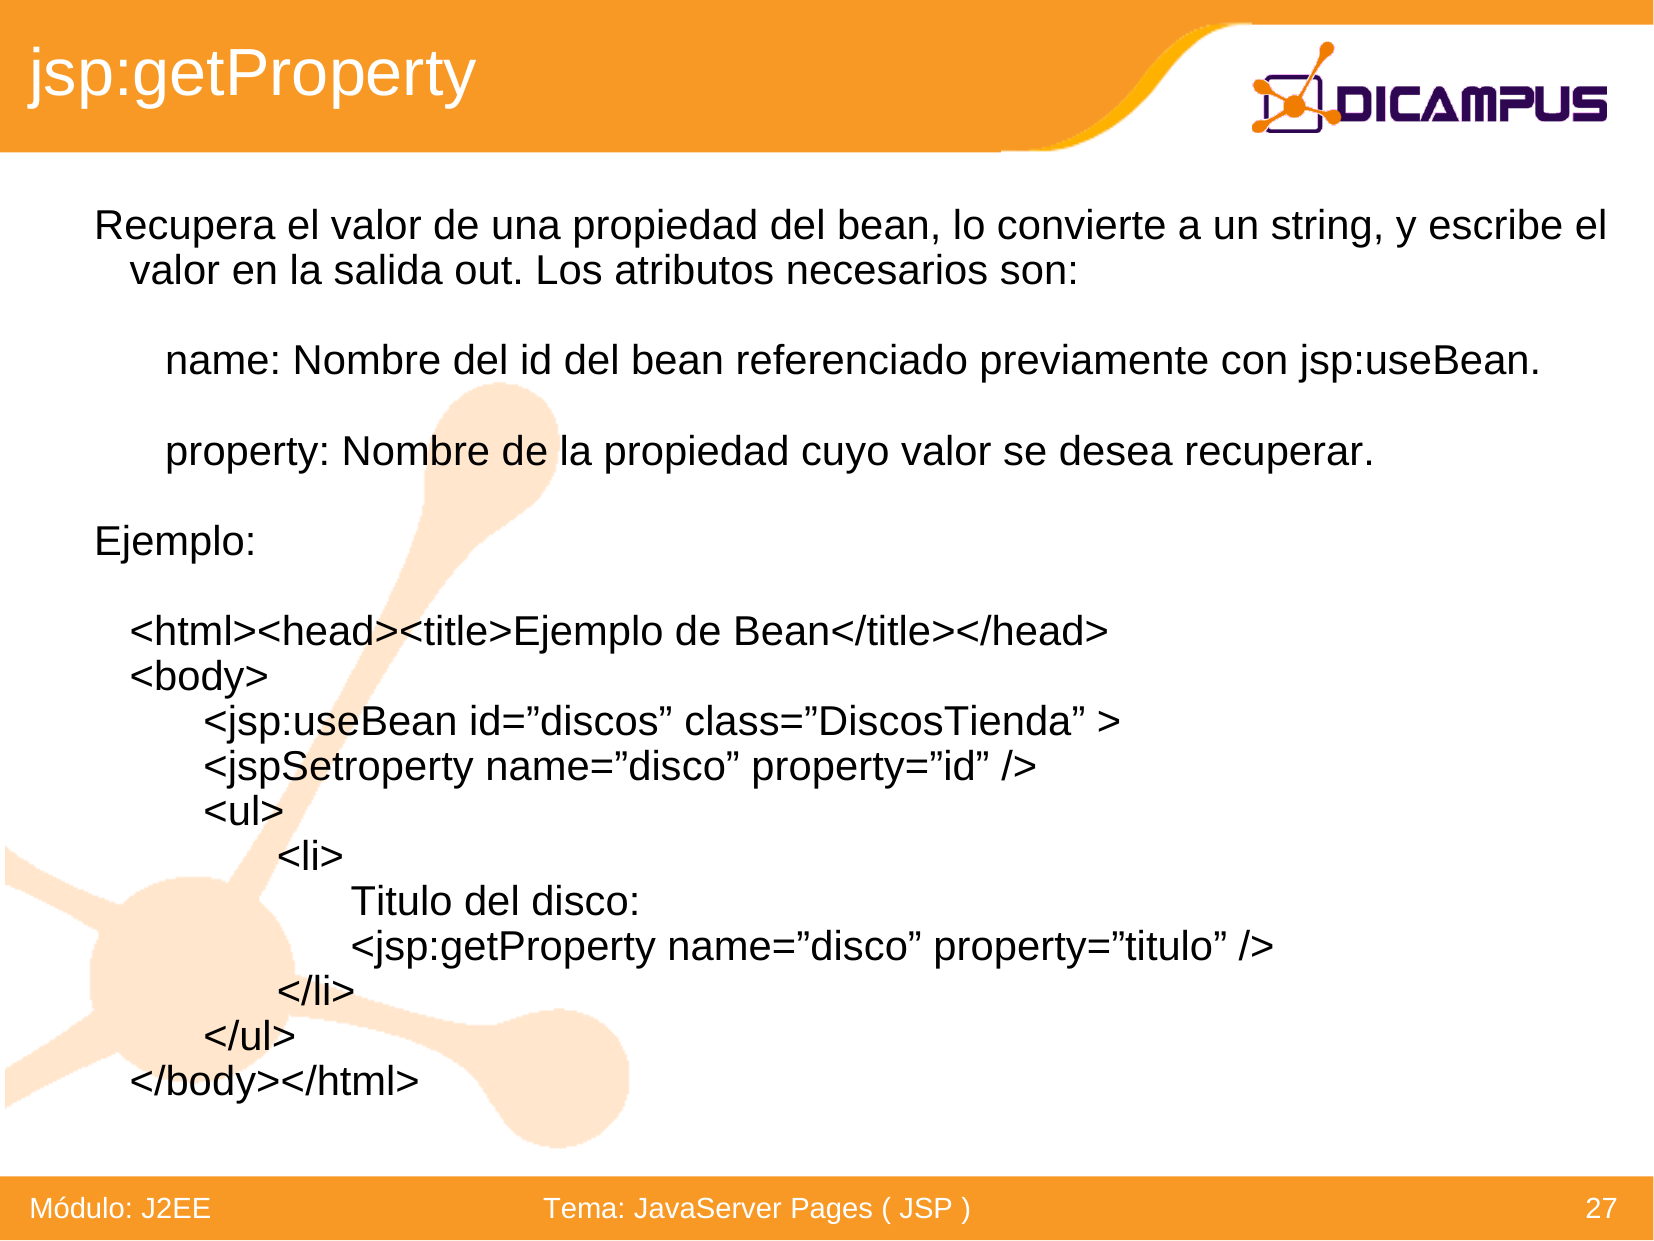

jsp:getProperty
Recupera el valor de una propiedad del bean, lo convierte a un string, y escribe el valor en la salida out. Los atributos necesarios son:
name: Nombre del id del bean referenciado previamente con jsp:useBean.
property: Nombre de la propiedad cuyo valor se desea recuperar.
Ejemplo:
	<html><head><title>Ejemplo de Bean</title></head>
	<body>
		<jsp:useBean id=”discos” class=”DiscosTienda” >
		<jspSetroperty name=”disco” property=”id” />
		<ul>
			<li>
				Titulo del disco:
				<jsp:getProperty name=”disco” property=”titulo” />
			</li>
		</ul>
	</body></html>
Módulo: J2EE
Tema: JavaServer Pages ( JSP )